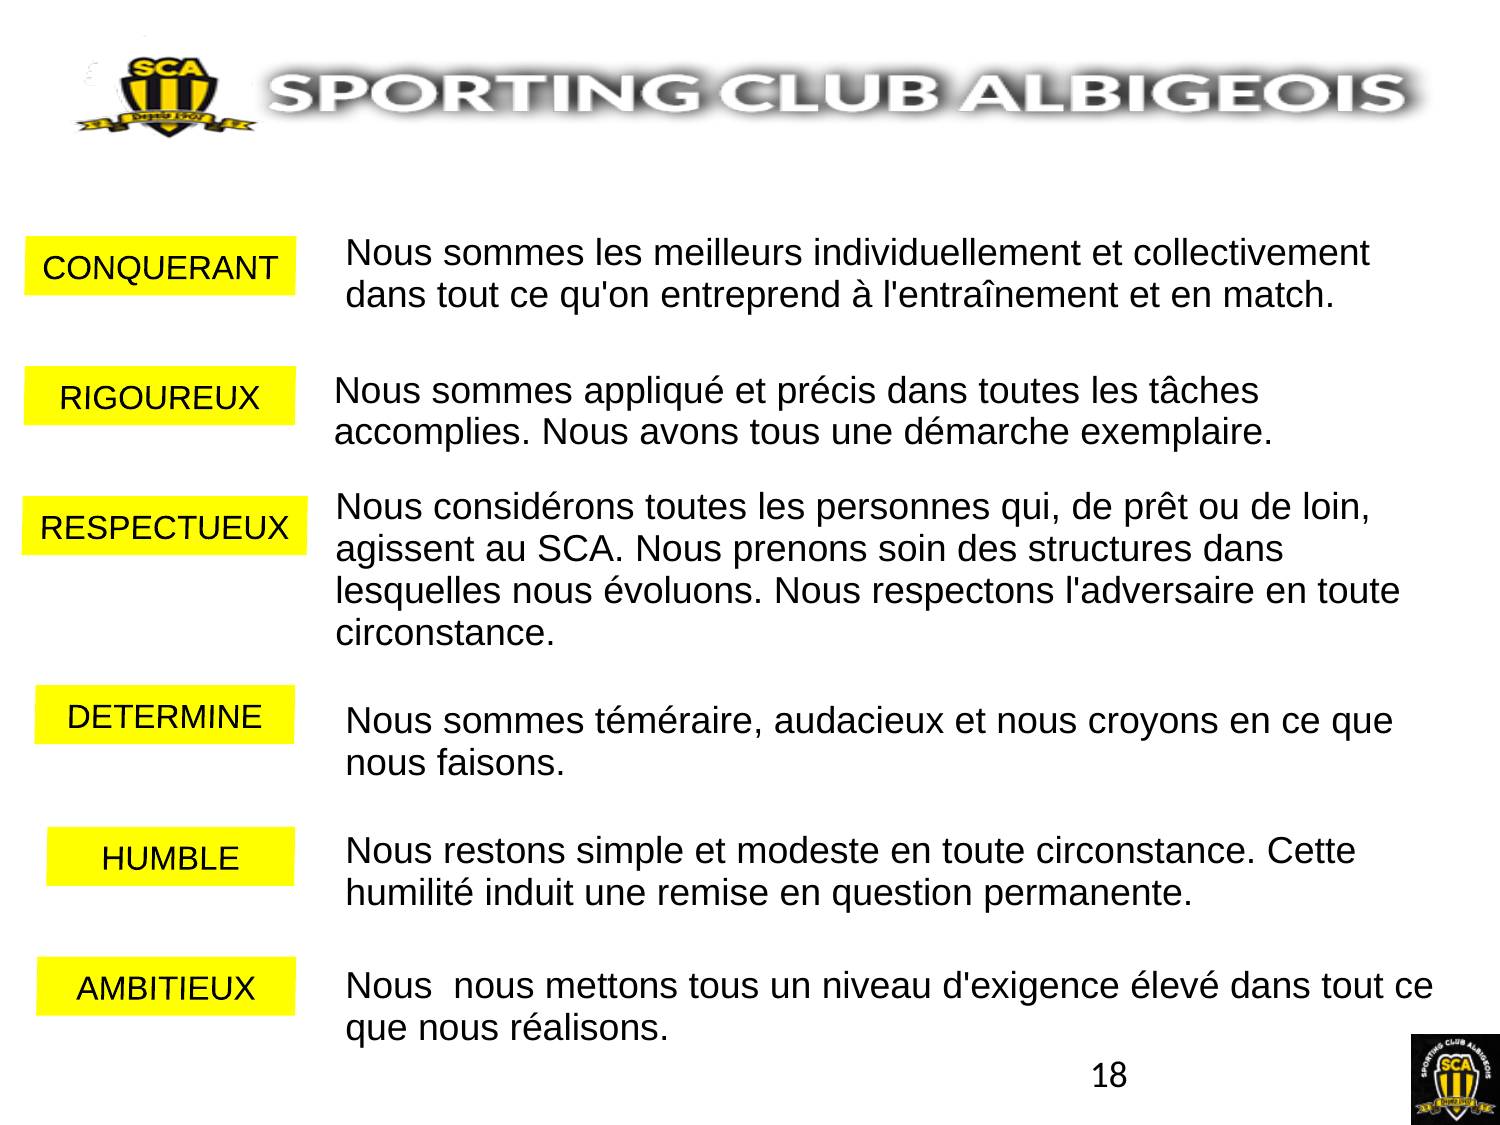

Nous sommes les meilleurs individuellement et collectivement dans tout ce qu'on entreprend à l'entraînement et en match.
CONQUERANT
Nous sommes appliqué et précis dans toutes les tâches accomplies. Nous avons tous une démarche exemplaire.
RIGOUREUX
Nous considérons toutes les personnes qui, de prêt ou de loin, agissent au SCA. Nous prenons soin des structures dans lesquelles nous évoluons. Nous respectons l'adversaire en toute circonstance.
RESPECTUEUX
DETERMINE
Nous sommes téméraire, audacieux et nous croyons en ce que nous faisons.
Nous restons simple et modeste en toute circonstance. Cette humilité induit une remise en question permanente.
HUMBLE
AMBITIEUX
Nous nous mettons tous un niveau d'exigence élevé dans tout ce que nous réalisons.
18